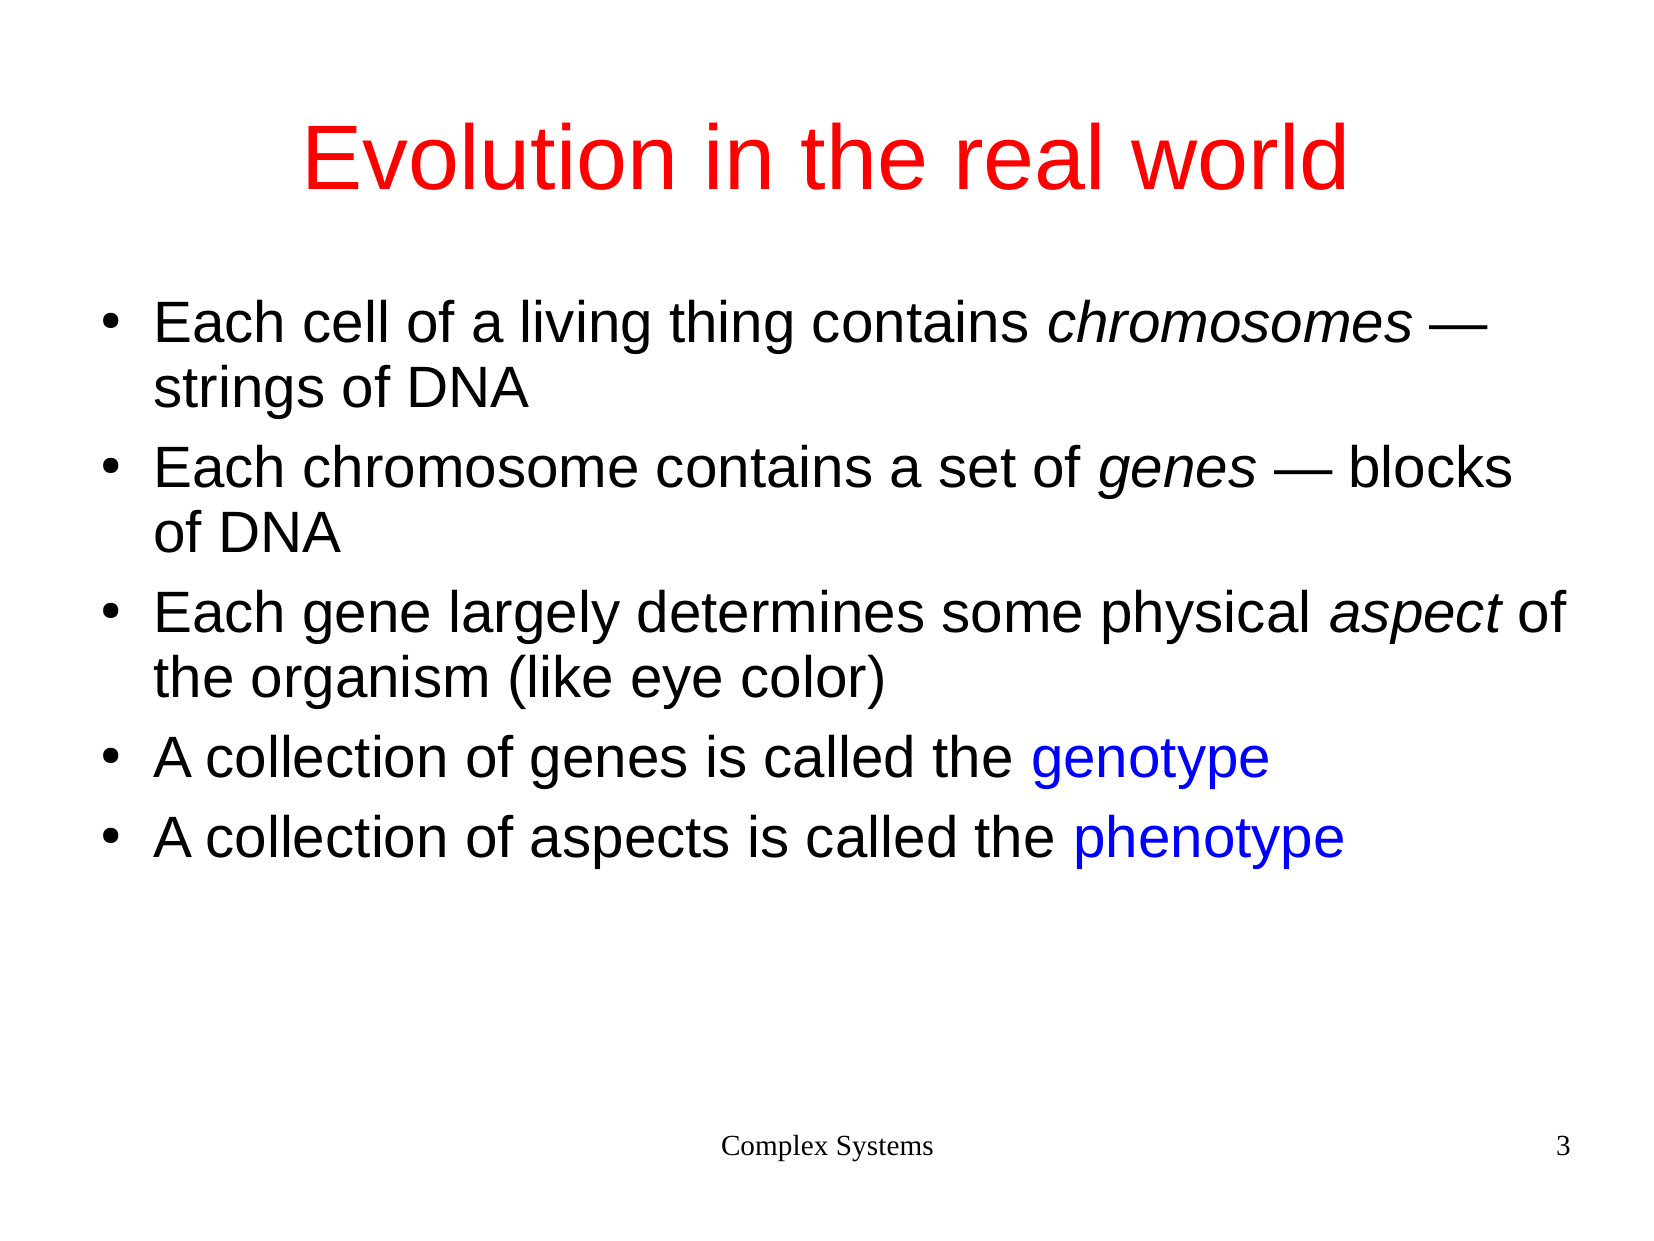

# Evolution in the real world
Each cell of a living thing contains chromosomes — strings of DNA
Each chromosome contains a set of genes — blocks of DNA
Each gene largely determines some physical aspect of the organism (like eye color)
A collection of genes is called the genotype
A collection of aspects is called the phenotype
Complex Systems
3